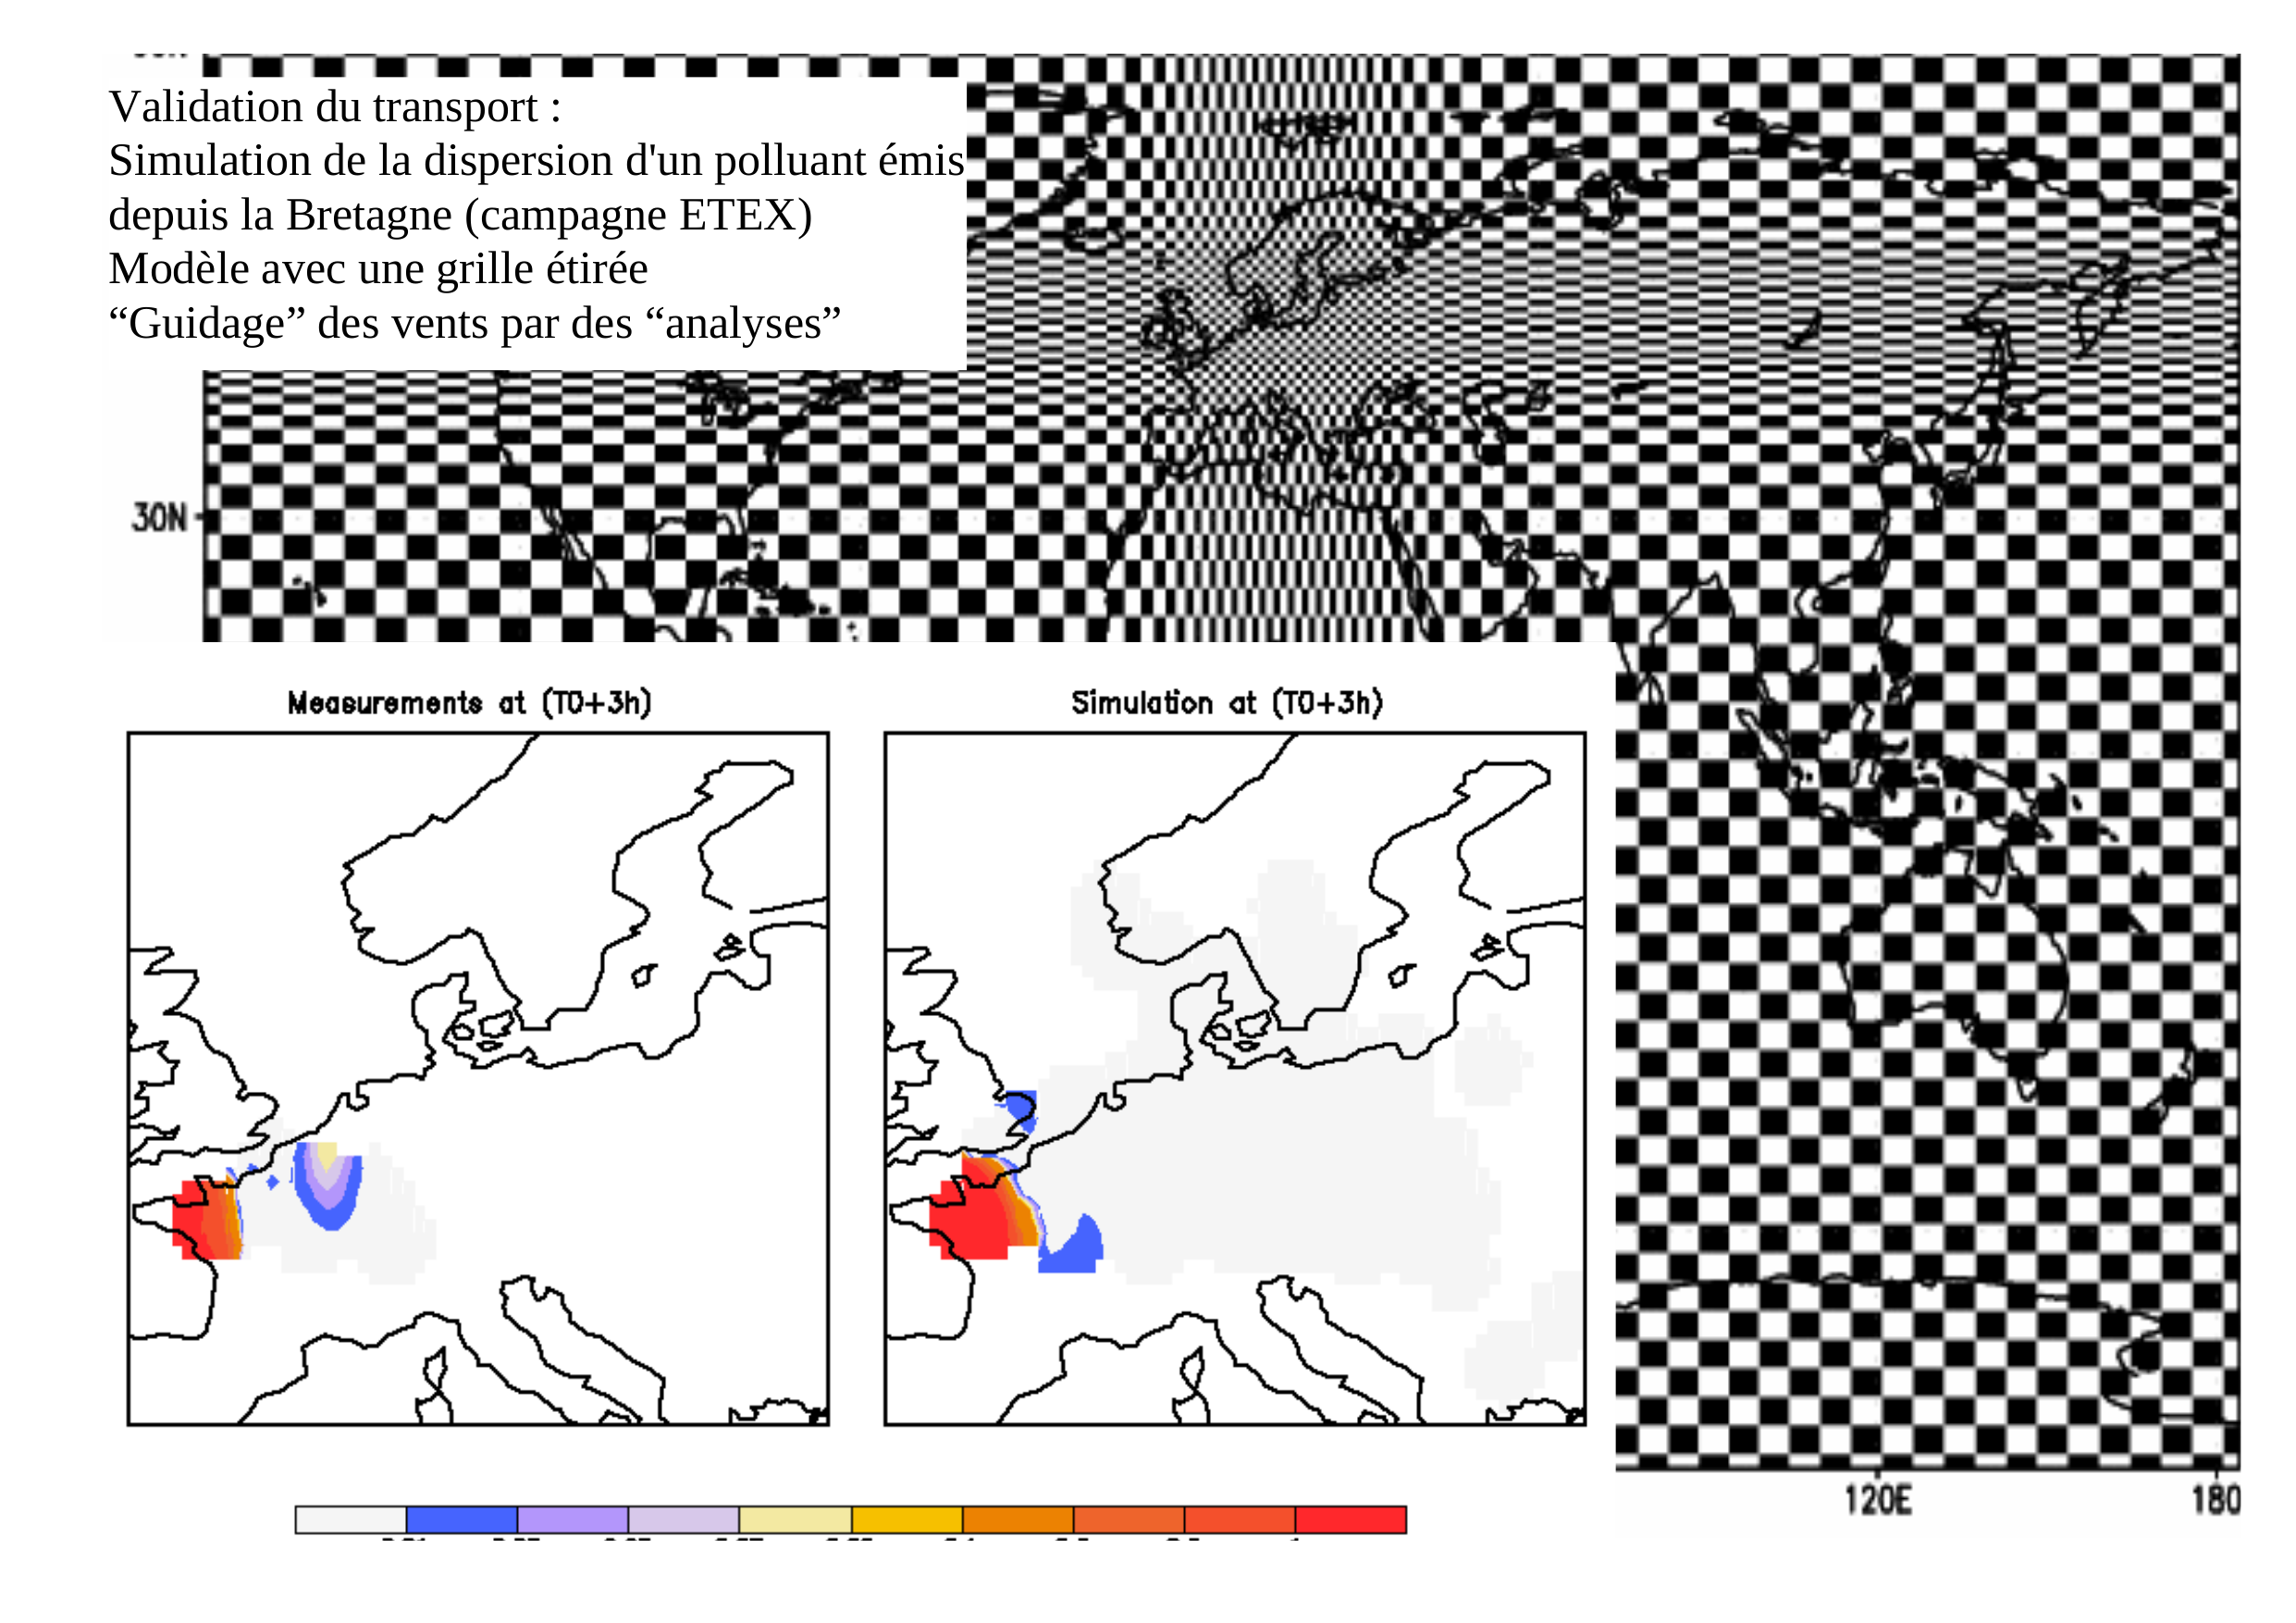

Validation du transport :
Simulation de la dispersion d'un polluant émis
depuis la Bretagne (campagne ETEX)
Modèle avec une grille étirée
“Guidage” des vents par des “analyses”